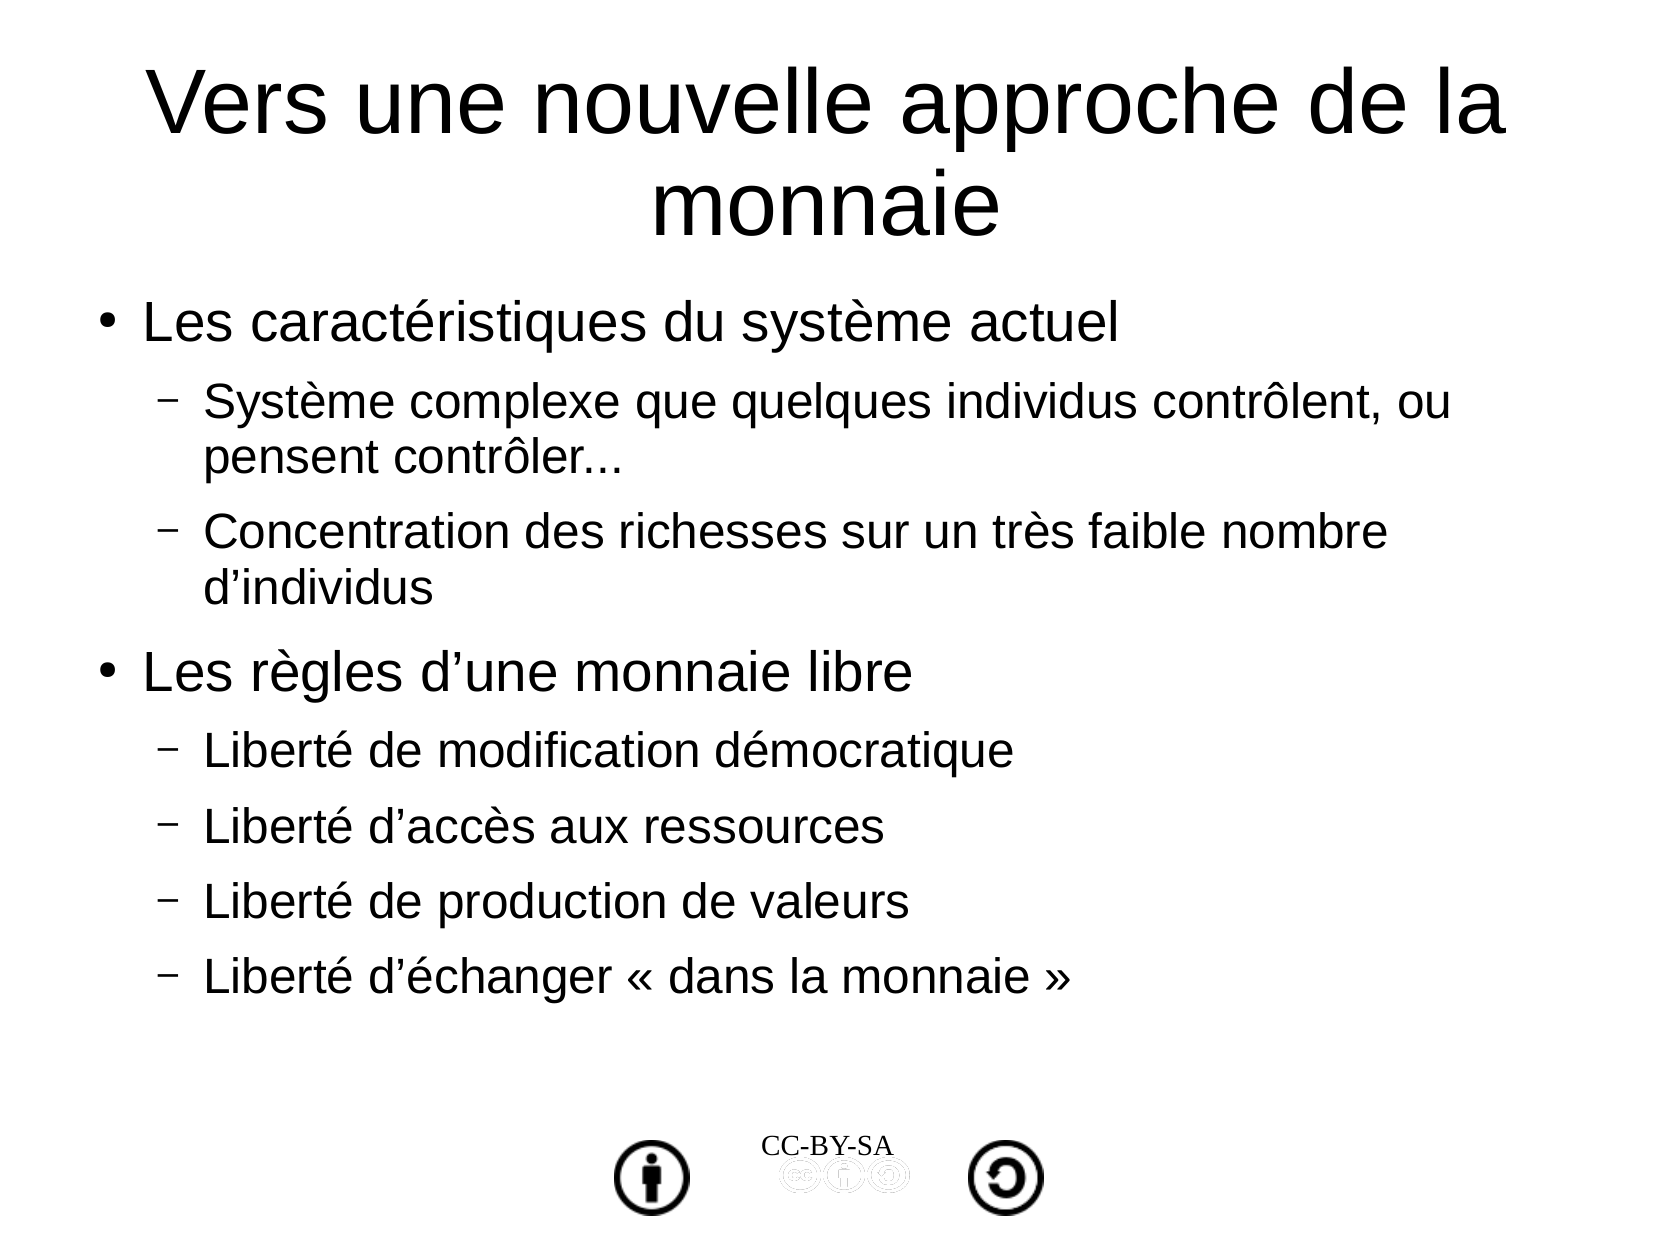

# Vers une nouvelle approche de la monnaie
Les caractéristiques du système actuel
Système complexe que quelques individus contrôlent, ou pensent contrôler...
Concentration des richesses sur un très faible nombre d’individus
Les règles d’une monnaie libre
Liberté de modification démocratique
Liberté d’accès aux ressources
Liberté de production de valeurs
Liberté d’échanger « dans la monnaie »